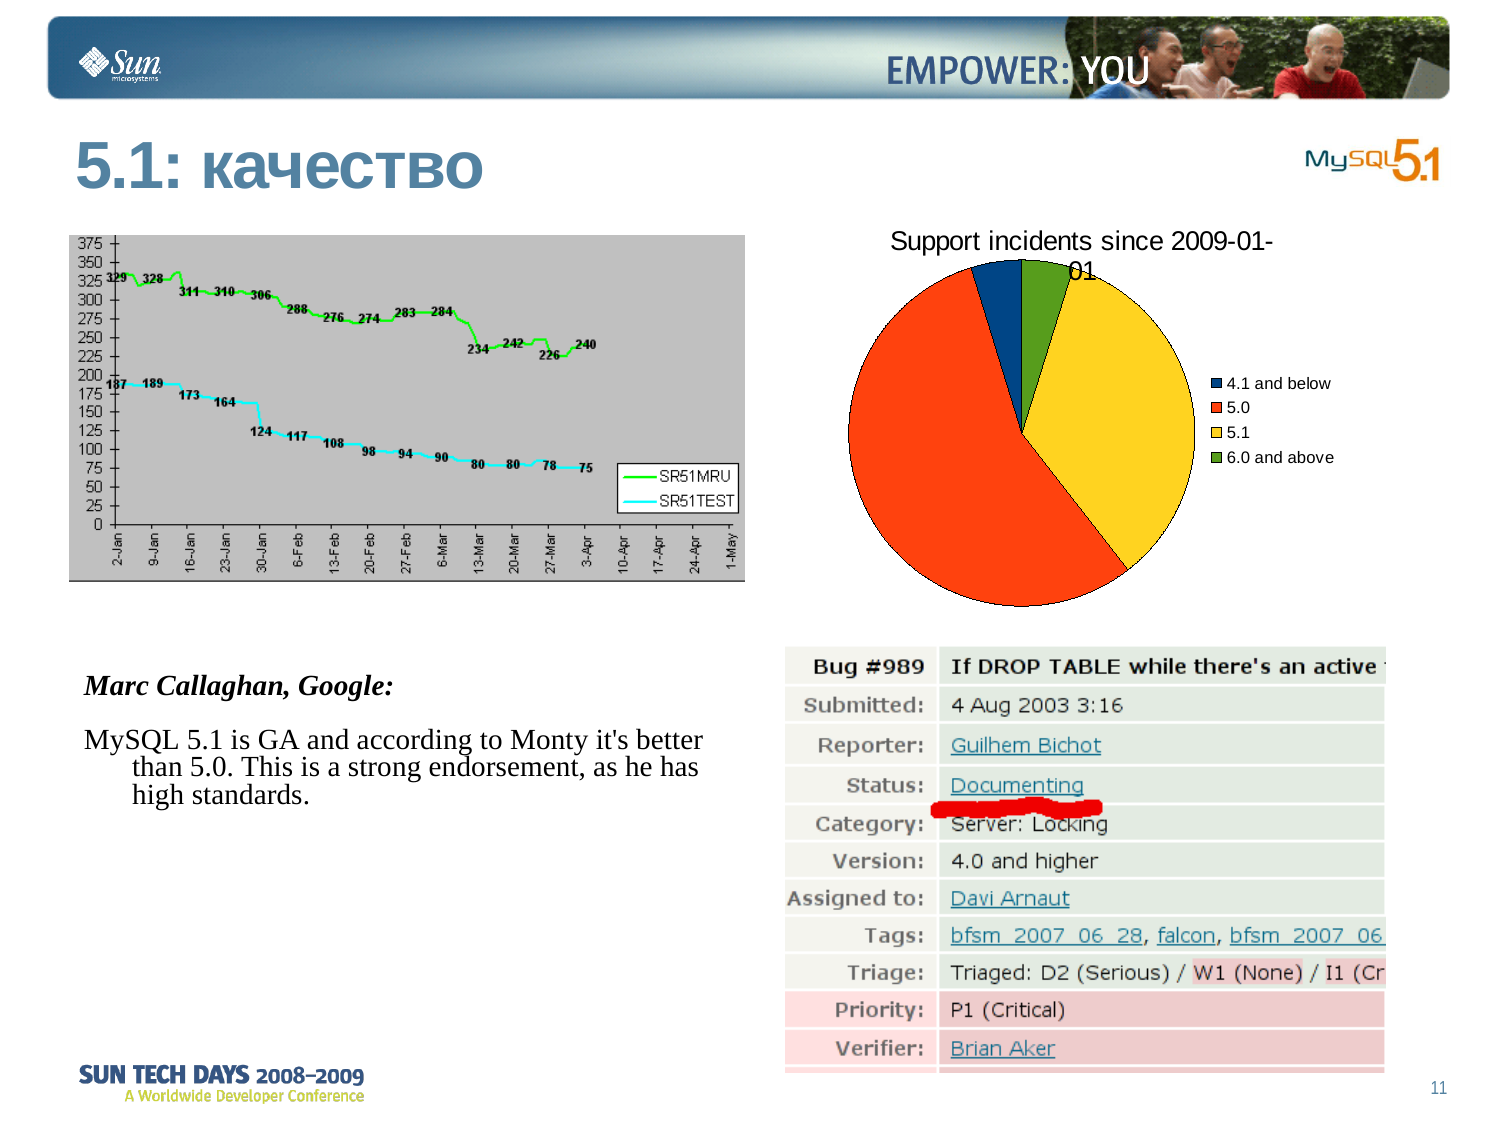

# 5.1: качество
### Chart: Support incidents since 2009-01-01
| Category | Column B |
|---|---|
| 4.1 and below | 141.0 |
| 5.0 | 1663.0 |
| 5.1 | 1033.0 |
| 6.0 and above | 143.0 |
Marc Callaghan, Google:
MySQL 5.1 is GA and according to Monty it's better than 5.0. This is a strong endorsement, as he has high standards.